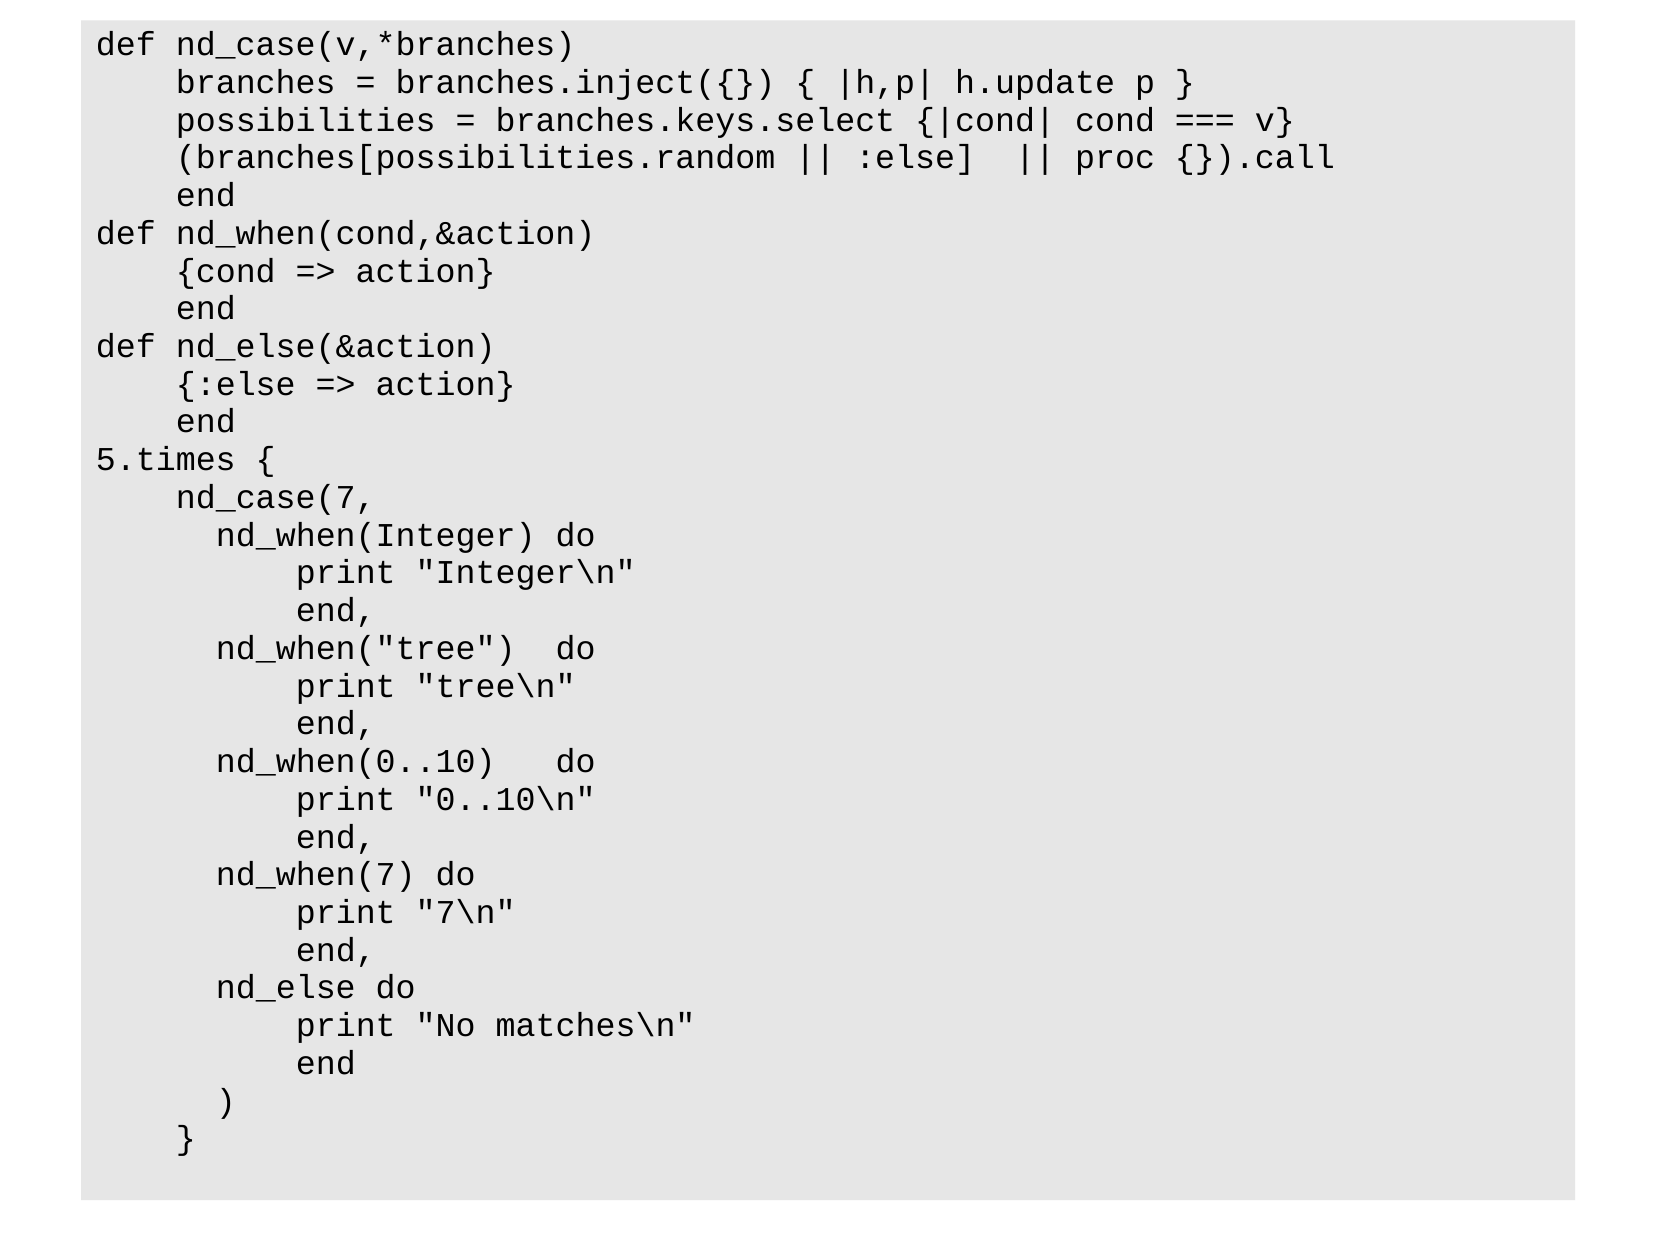

def nd_case(v,*branches)
 branches = branches.inject({}) { |h,p| h.update p }
 possibilities = branches.keys.select {|cond| cond === v}
 (branches[possibilities.random || :else] || proc {}).call
 end
def nd_when(cond,&action)
 {cond => action}
 end
def nd_else(&action)
 {:else => action}
 end
5.times {
 nd_case(7,
 nd_when(Integer) do
 print "Integer\n"
 end,
 nd_when("tree") do
 print "tree\n"
 end,
 nd_when(0..10) do
 print "0..10\n"
 end,
 nd_when(7) do
 print "7\n"
 end,
 nd_else do
 print "No matches\n"
 end
 )
 }